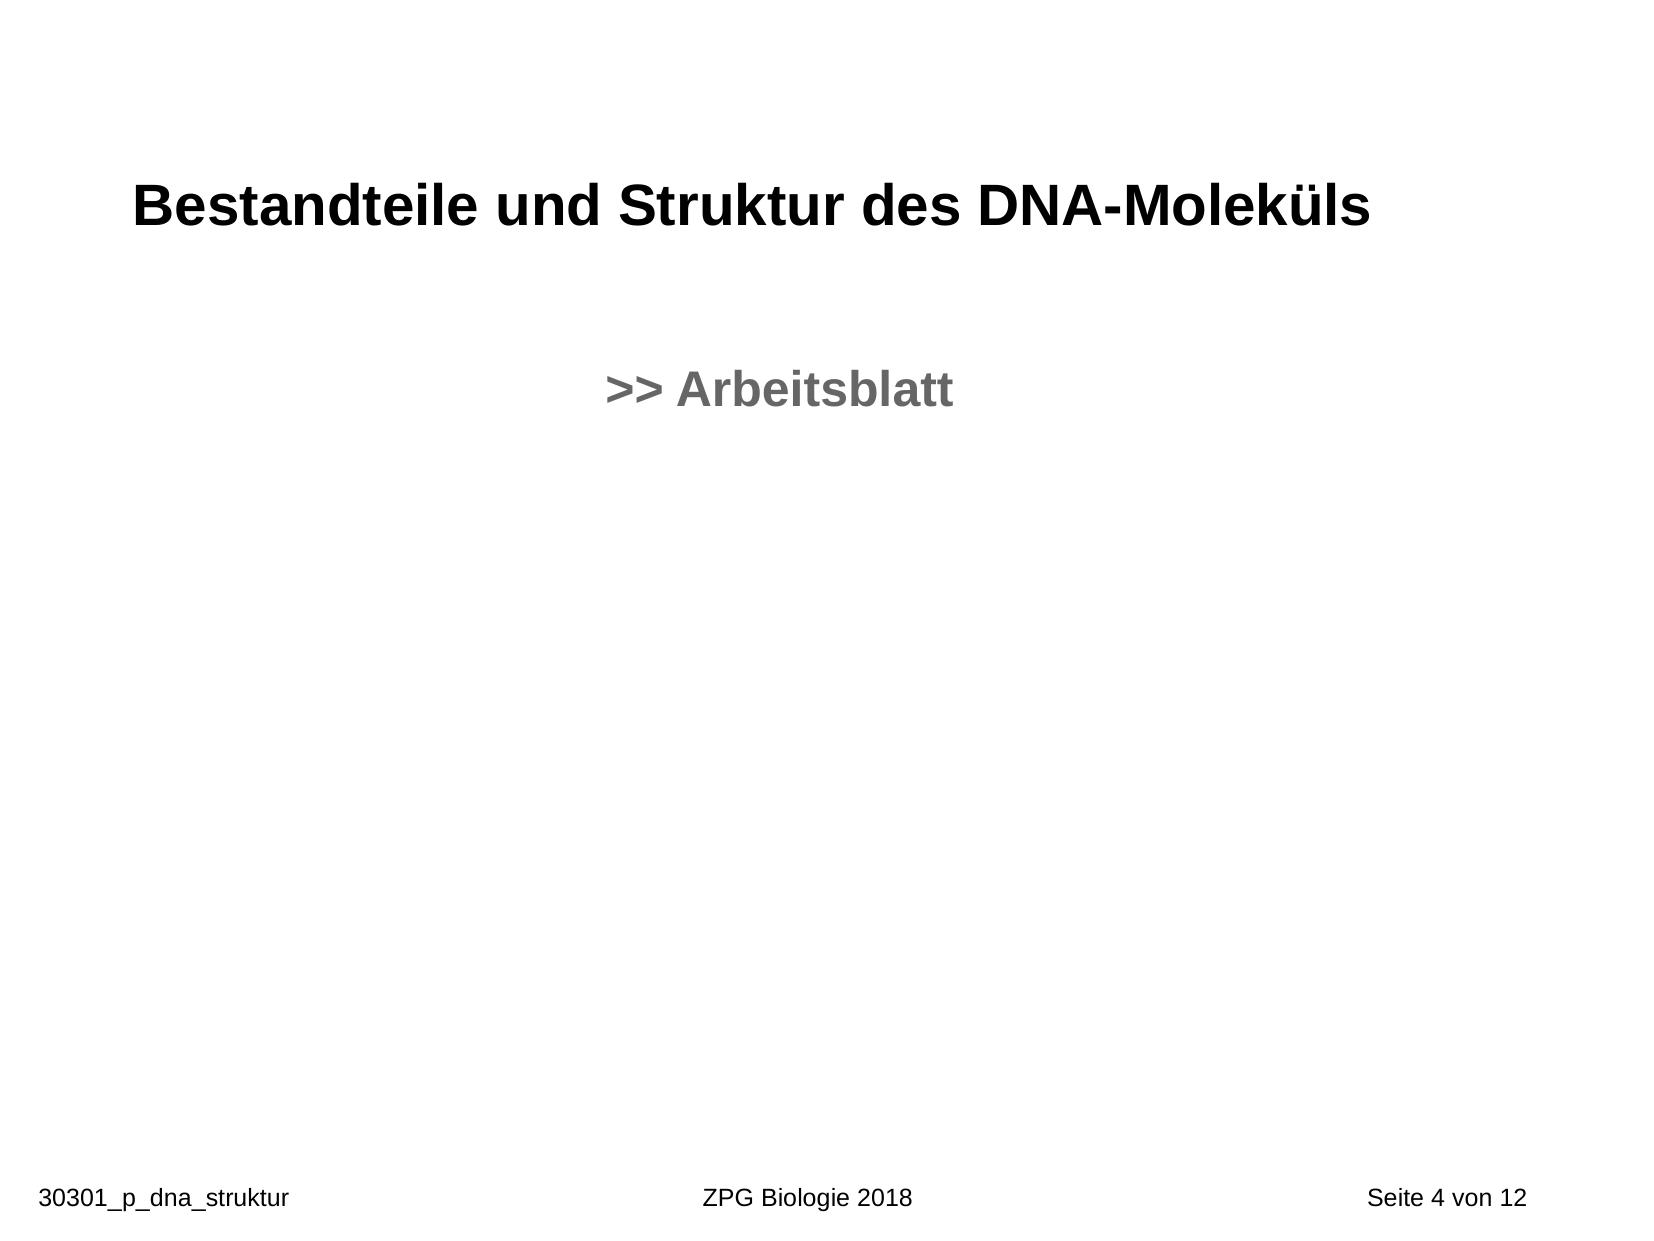

Bestandteile und Struktur des DNA-Moleküls
>> Arbeitsblatt
30301_p_dna_struktur						ZPG Biologie 2018							Seite 4 von 12